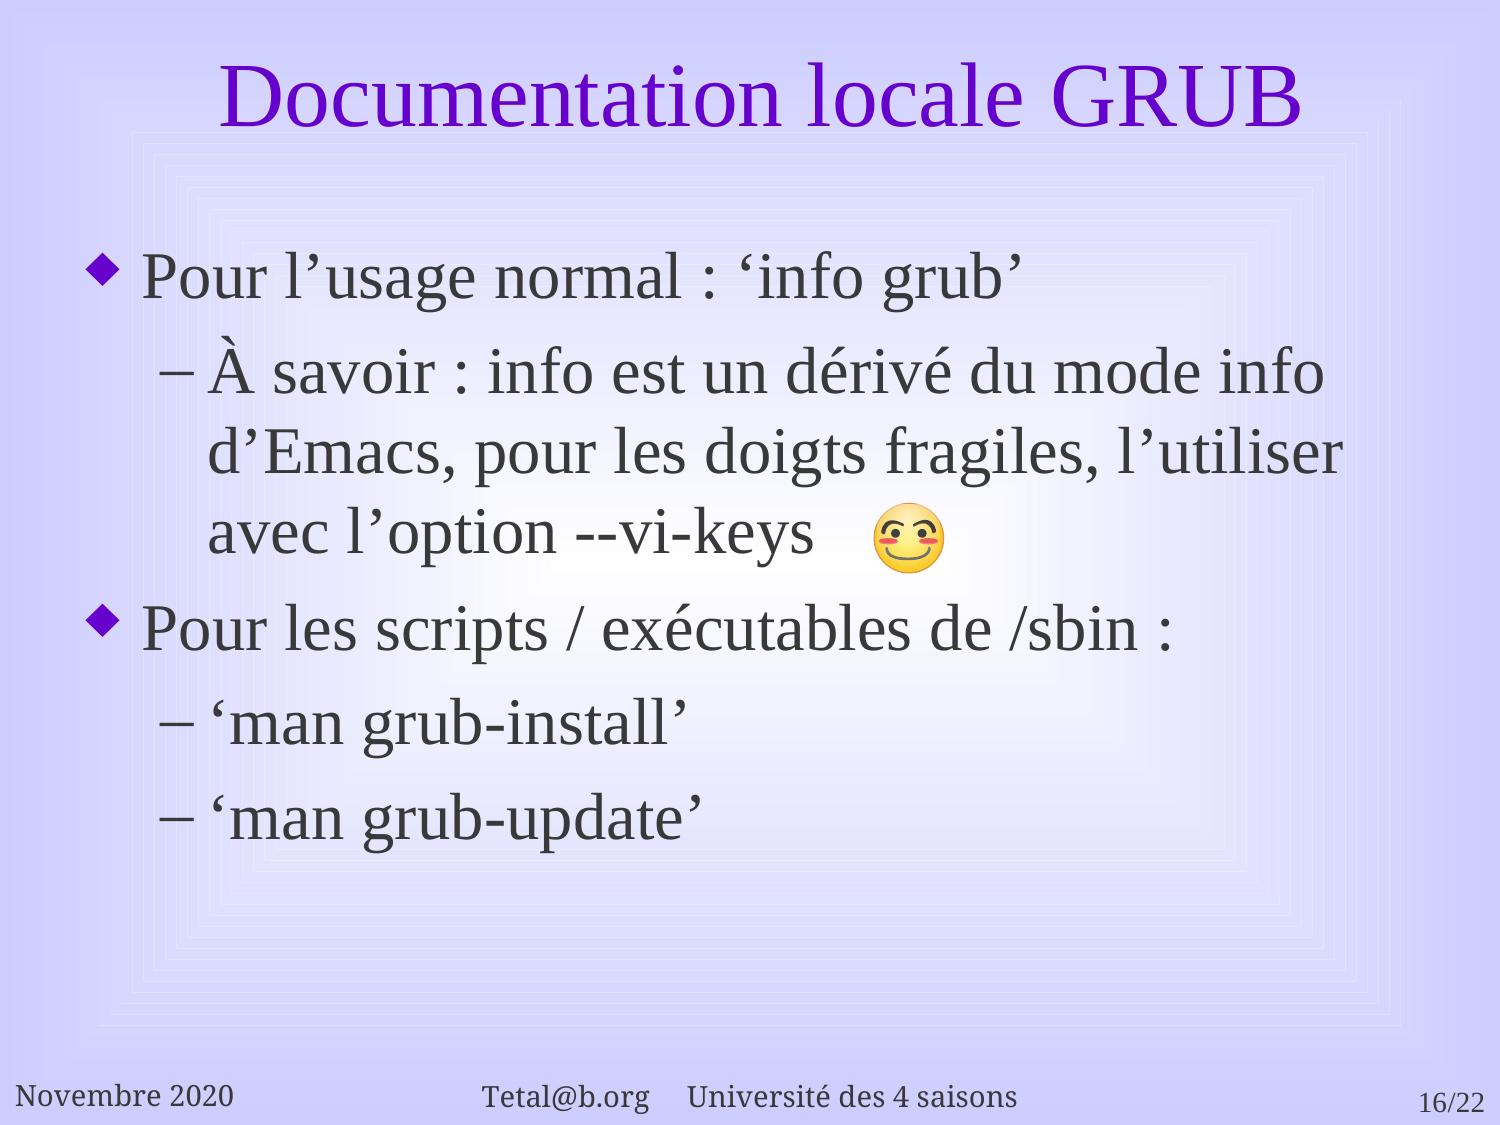

# Documentation locale GRUB
Pour l’usage normal : ‘info grub’
À savoir : info est un dérivé du mode info d’Emacs, pour les doigts fragiles, l’utiliser avec l’option --vi-keys
Pour les scripts / exécutables de /sbin :
‘man grub-install’
‘man grub-update’
Novembre 2020
Tetal@b.org Université des 4 saisons
16